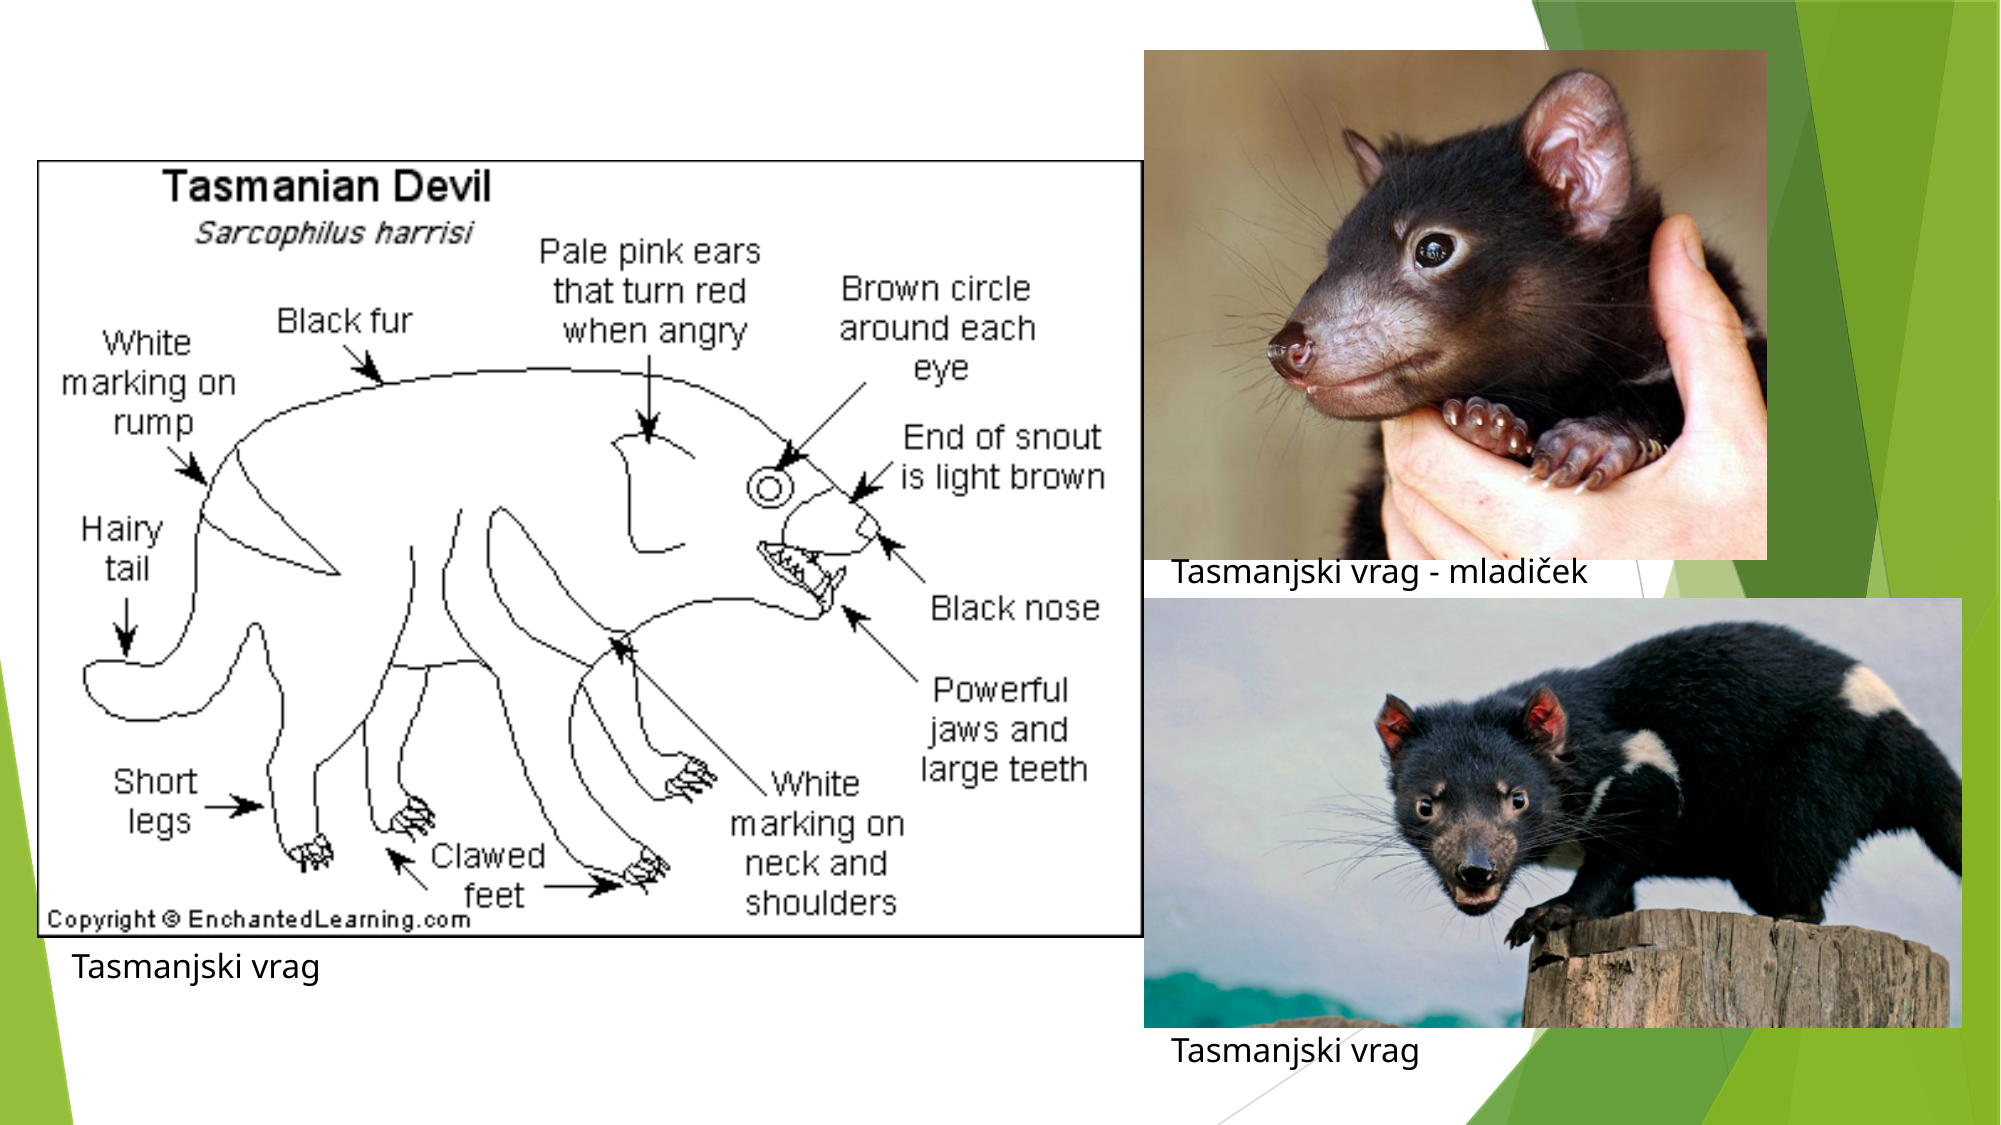

Tasmanjski vrag - mladiček
Tasmanjski vrag
Tasmanjski vrag